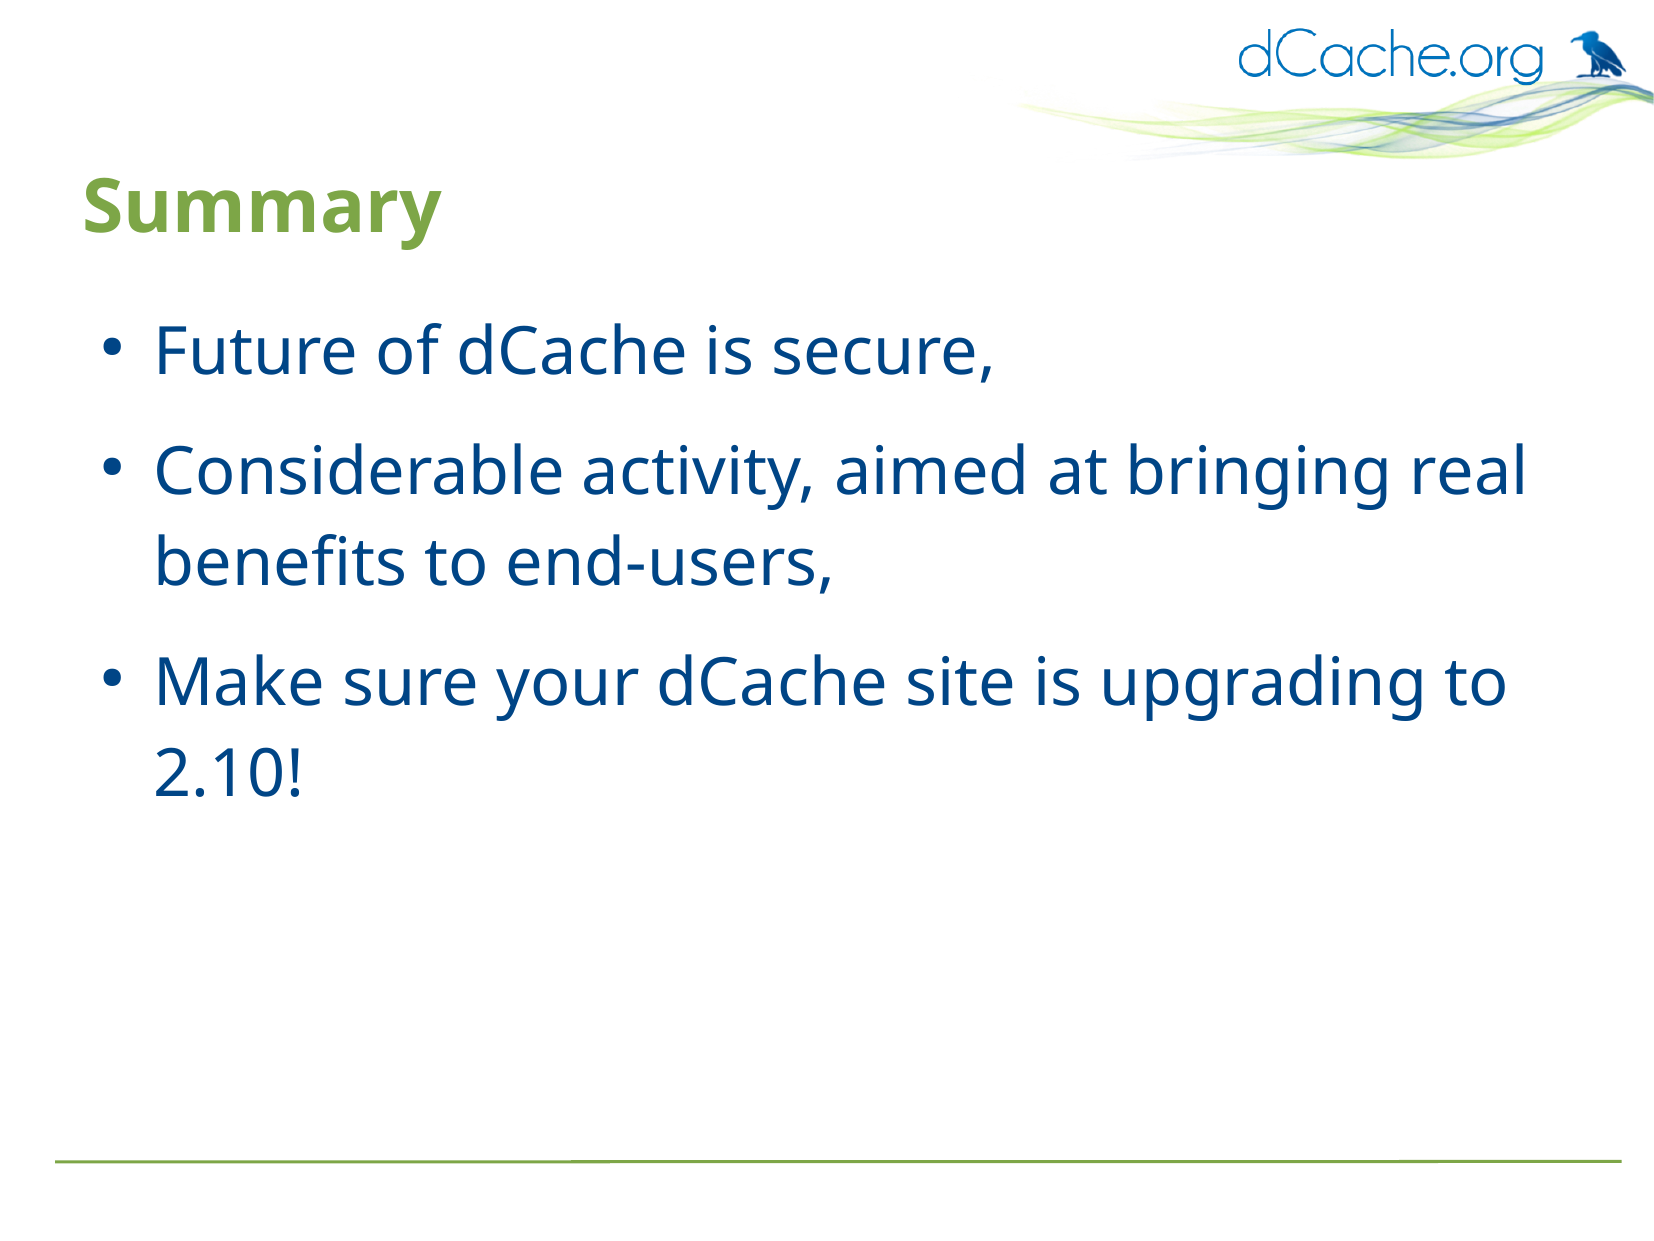

# Summary
Future of dCache is secure,
Considerable activity, aimed at bringing real benefits to end-users,
Make sure your dCache site is upgrading to 2.10!